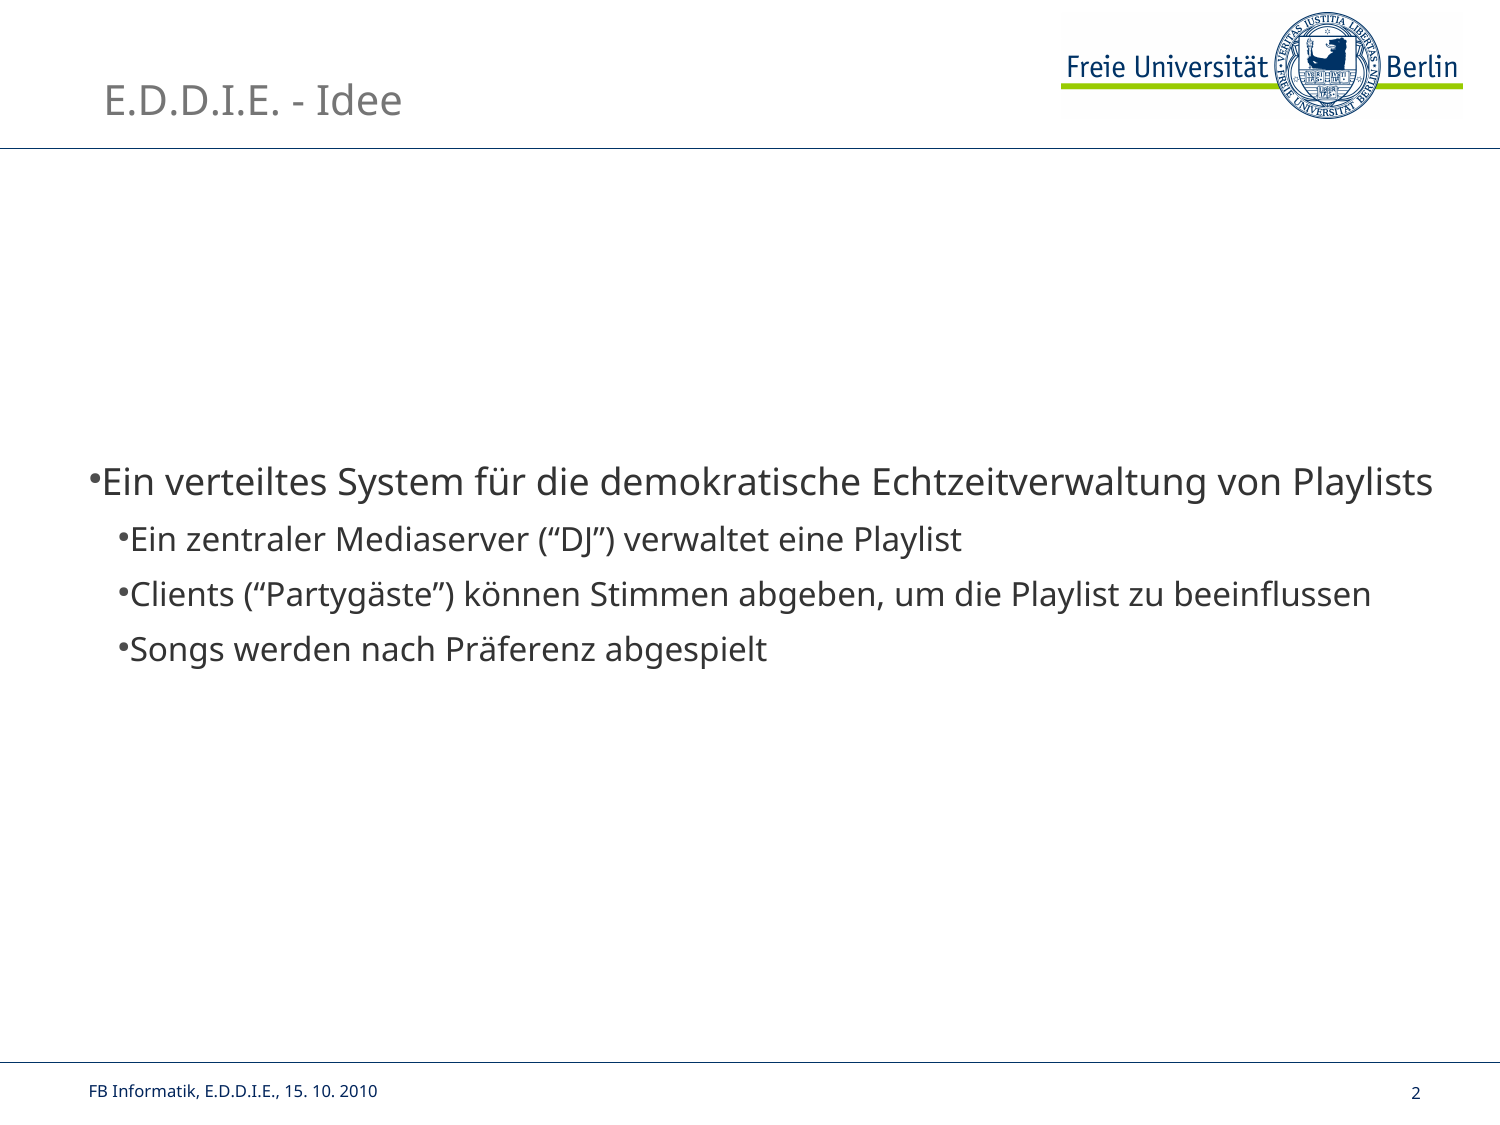

# E.D.D.I.E. - Idee
Ein verteiltes System für die demokratische Echtzeitverwaltung von Playlists
Ein zentraler Mediaserver (“DJ”) verwaltet eine Playlist
Clients (“Partygäste”) können Stimmen abgeben, um die Playlist zu beeinflussen
Songs werden nach Präferenz abgespielt
Freie Universität Berlin